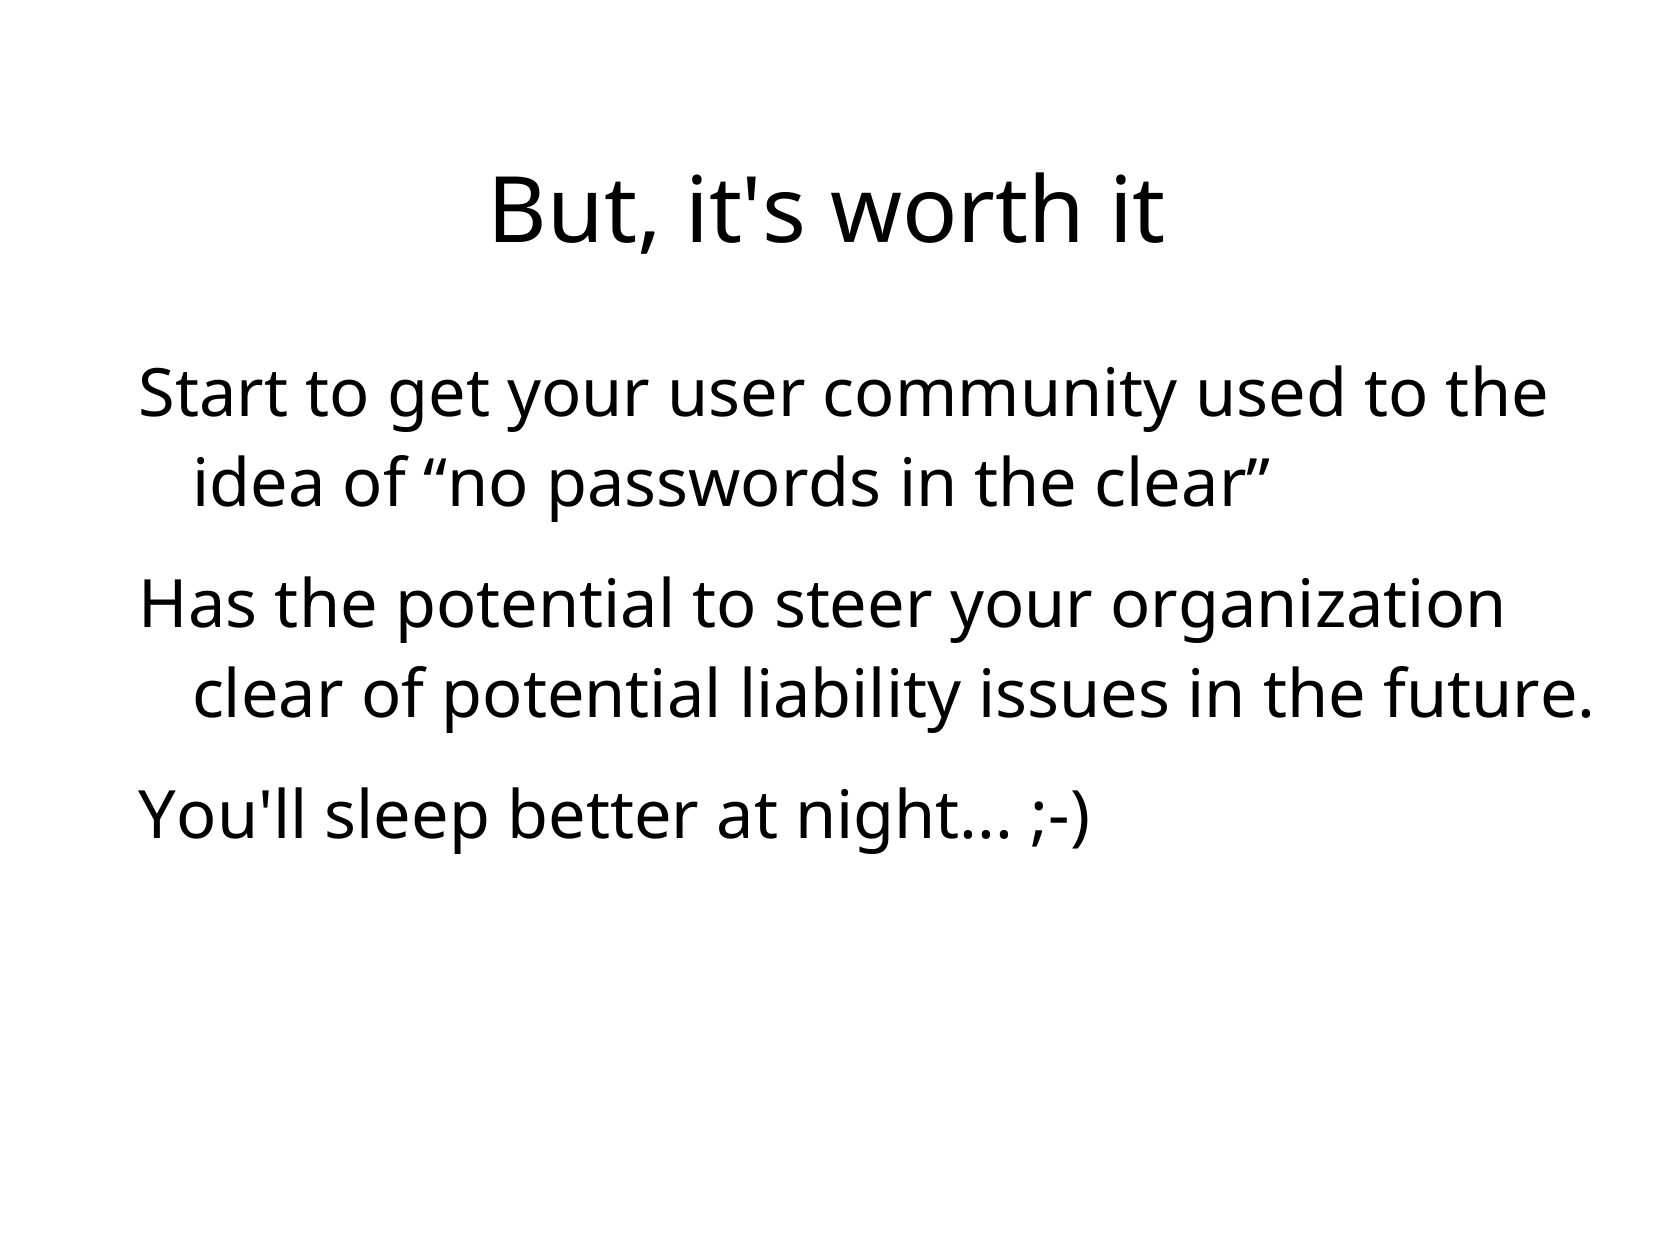

# But, it's worth it
Start to get your user community used to the idea of “no passwords in the clear”
Has the potential to steer your organization clear of potential liability issues in the future.
You'll sleep better at night... ;-)